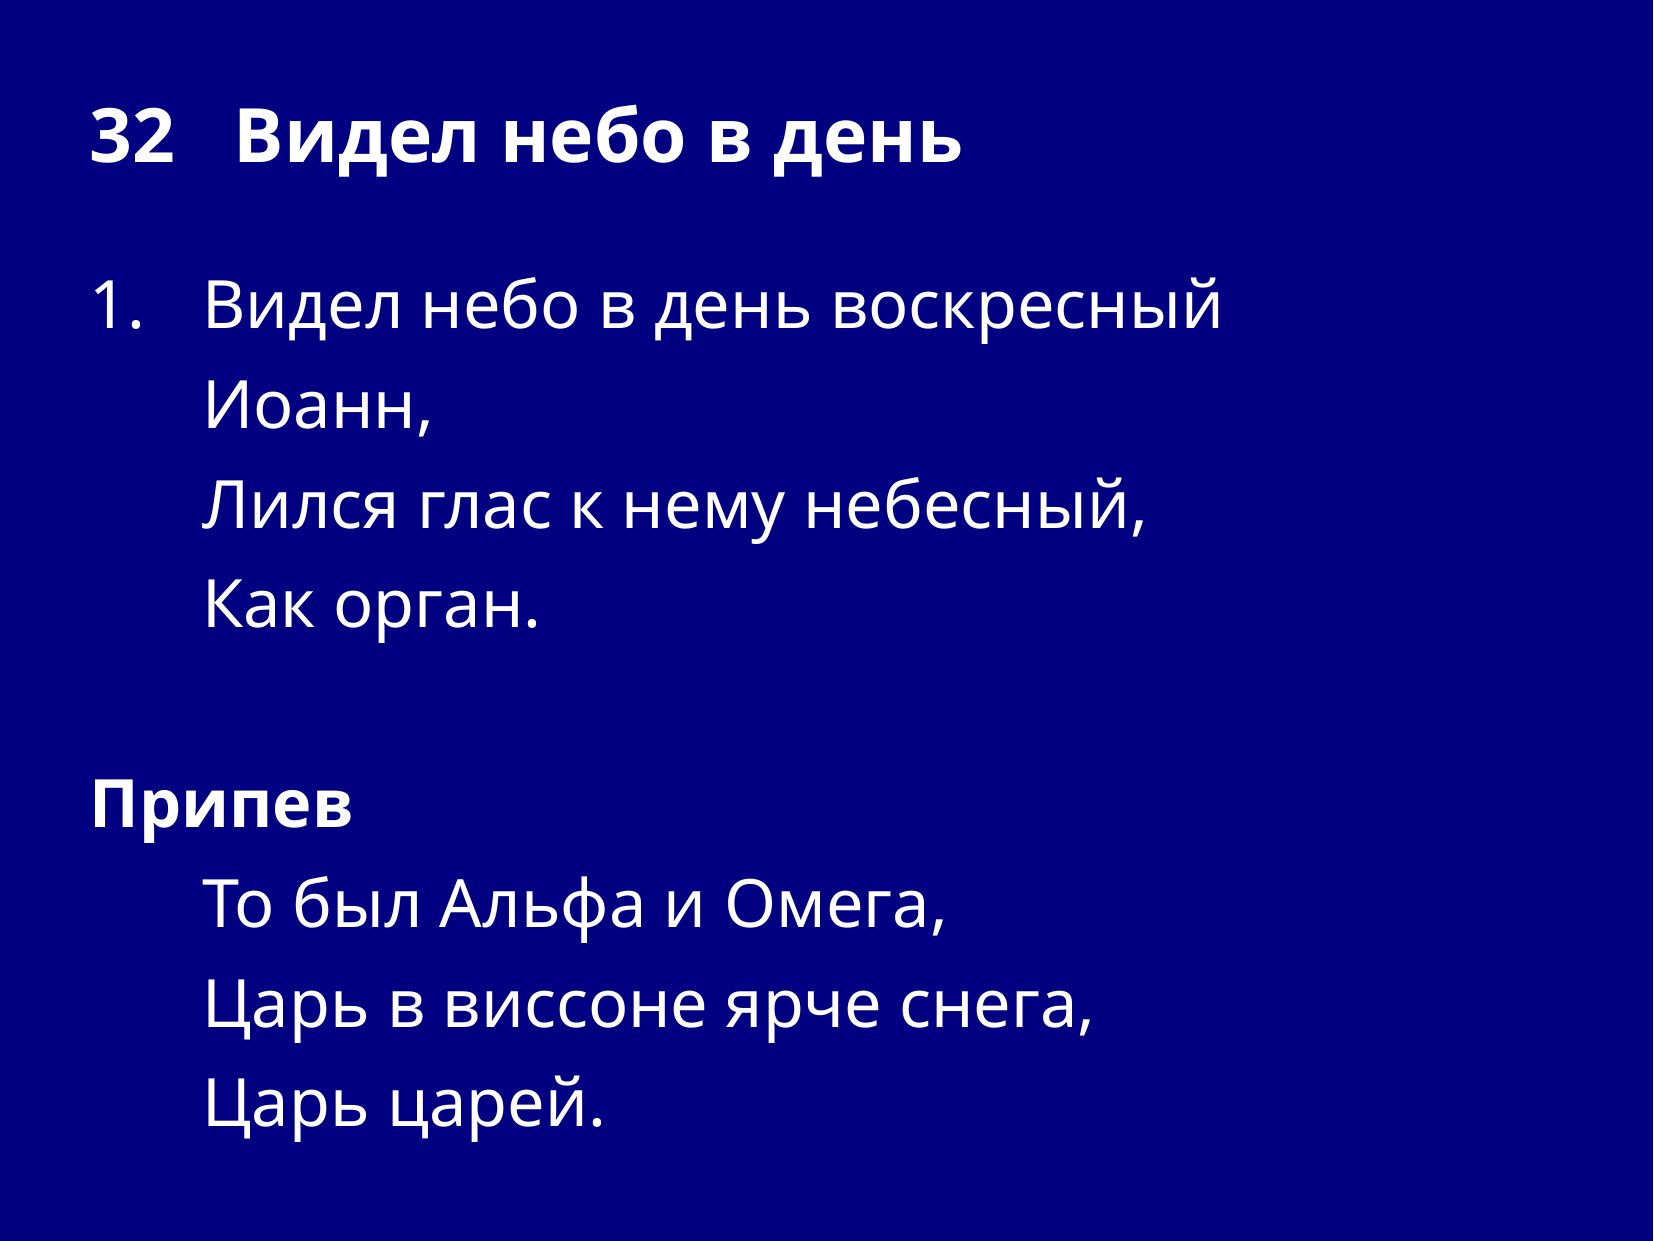

32 Видел небо в день
1.	Видел небо в день воскресный
	Иоанн,
	Лился глас к нему небесный,
	Как орган.
Припев
	То был Альфа и Омега,
	Царь в виссоне ярче снега,
	Царь царей.